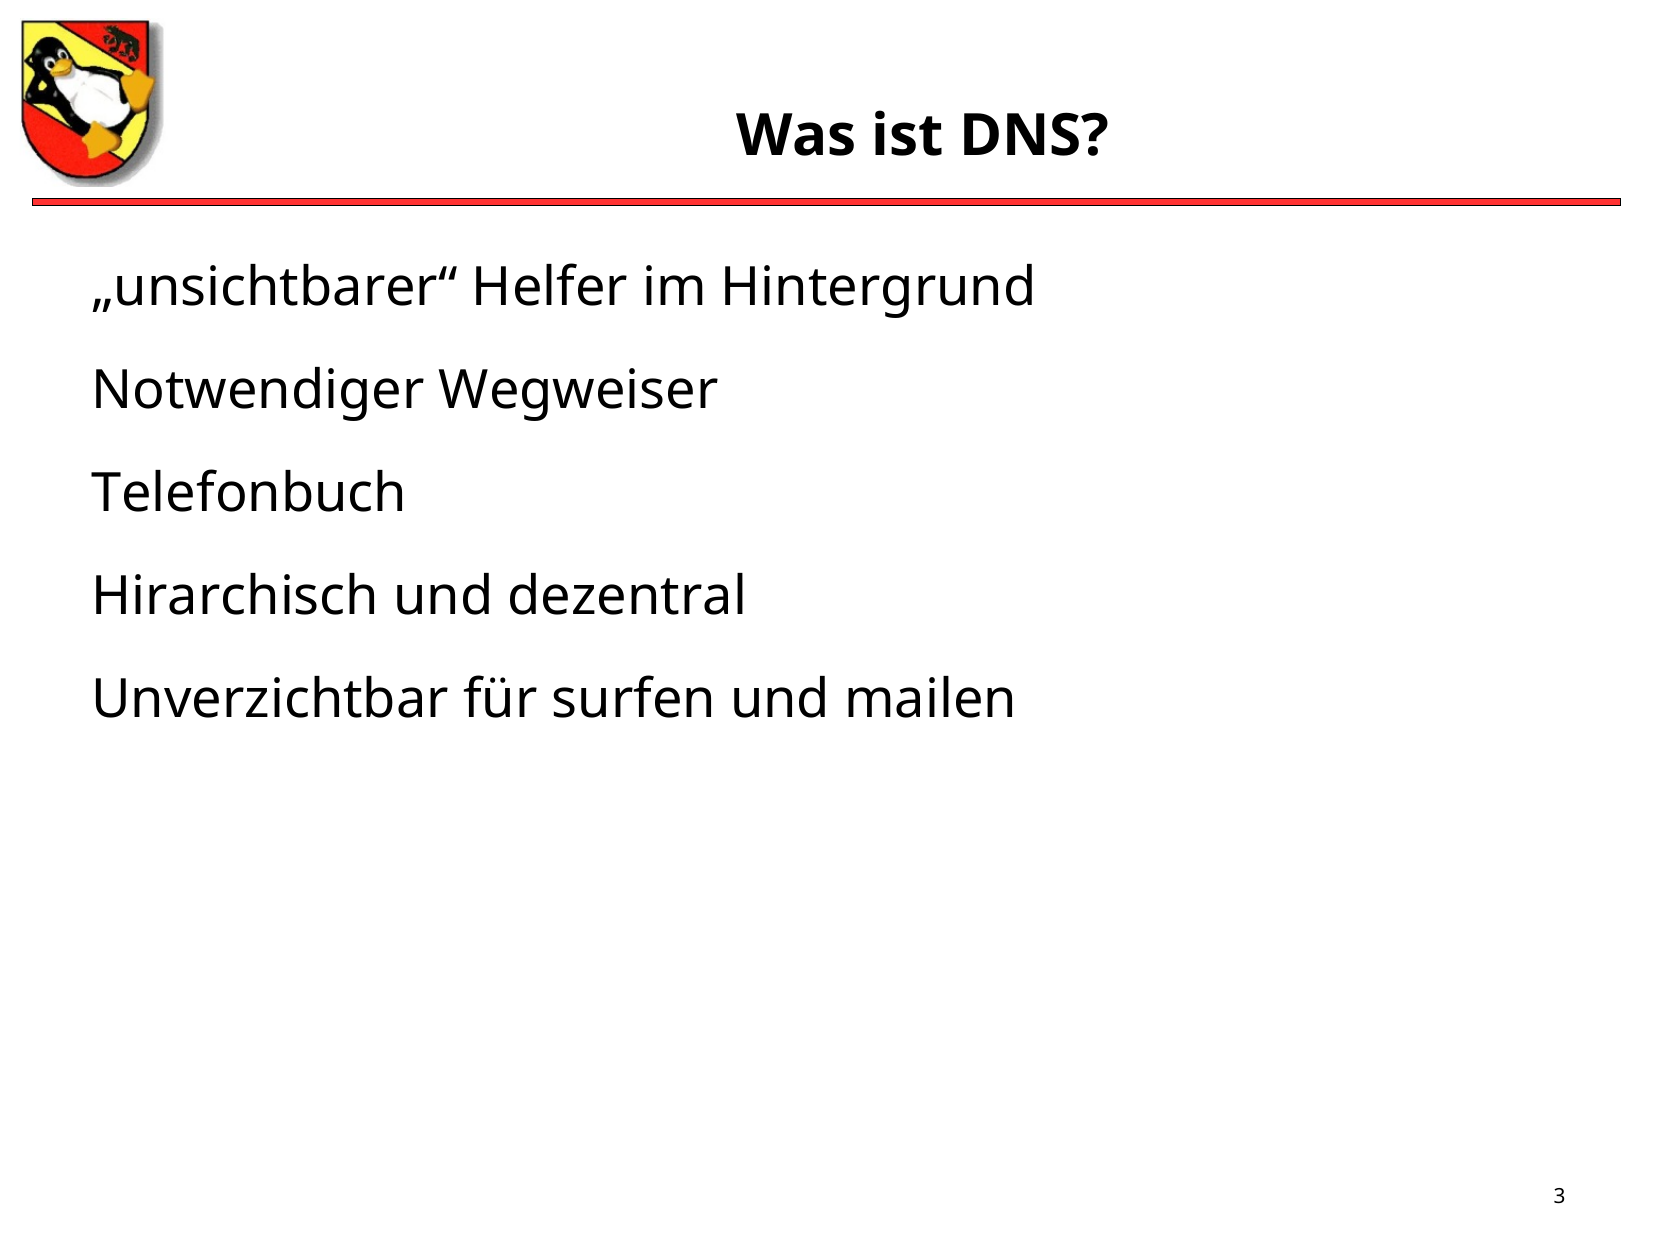

# Was ist DNS?
„unsichtbarer“ Helfer im Hintergrund
Notwendiger Wegweiser
Telefonbuch
Hirarchisch und dezentral
Unverzichtbar für surfen und mailen